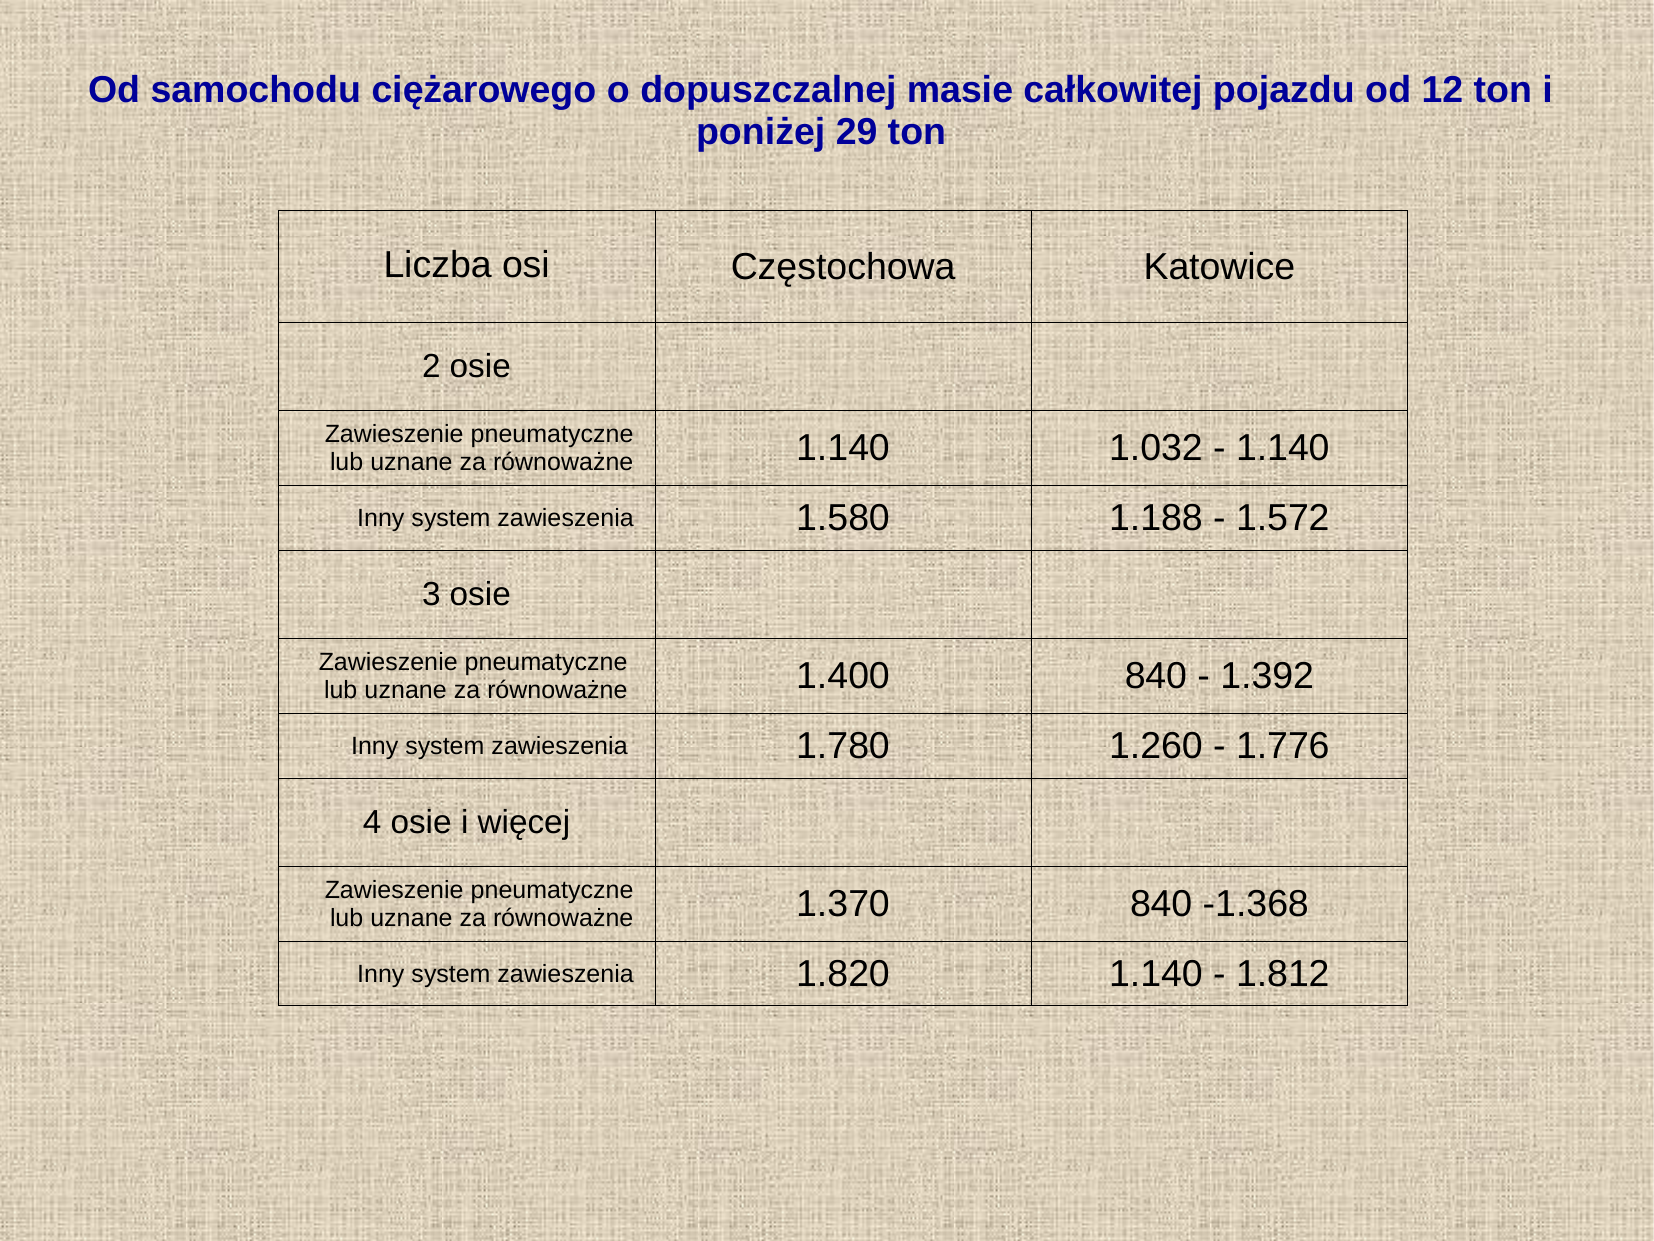

Od samochodu ciężarowego o dopuszczalnej masie całkowitej pojazdu od 12 ton i poniżej 29 ton
| Liczba osi | Częstochowa | Katowice |
| --- | --- | --- |
| 2 osie | | |
| Zawieszenie pneumatyczne lub uznane za równoważne | 1.140 | 1.032 - 1.140 |
| Inny system zawieszenia | 1.580 | 1.188 - 1.572 |
| 3 osie | | |
| Zawieszenie pneumatyczne lub uznane za równoważne | 1.400 | 840 - 1.392 |
| Inny system zawieszenia | 1.780 | 1.260 - 1.776 |
| 4 osie i więcej | | |
| Zawieszenie pneumatyczne lub uznane za równoważne | 1.370 | 840 -1.368 |
| Inny system zawieszenia | 1.820 | 1.140 - 1.812 |